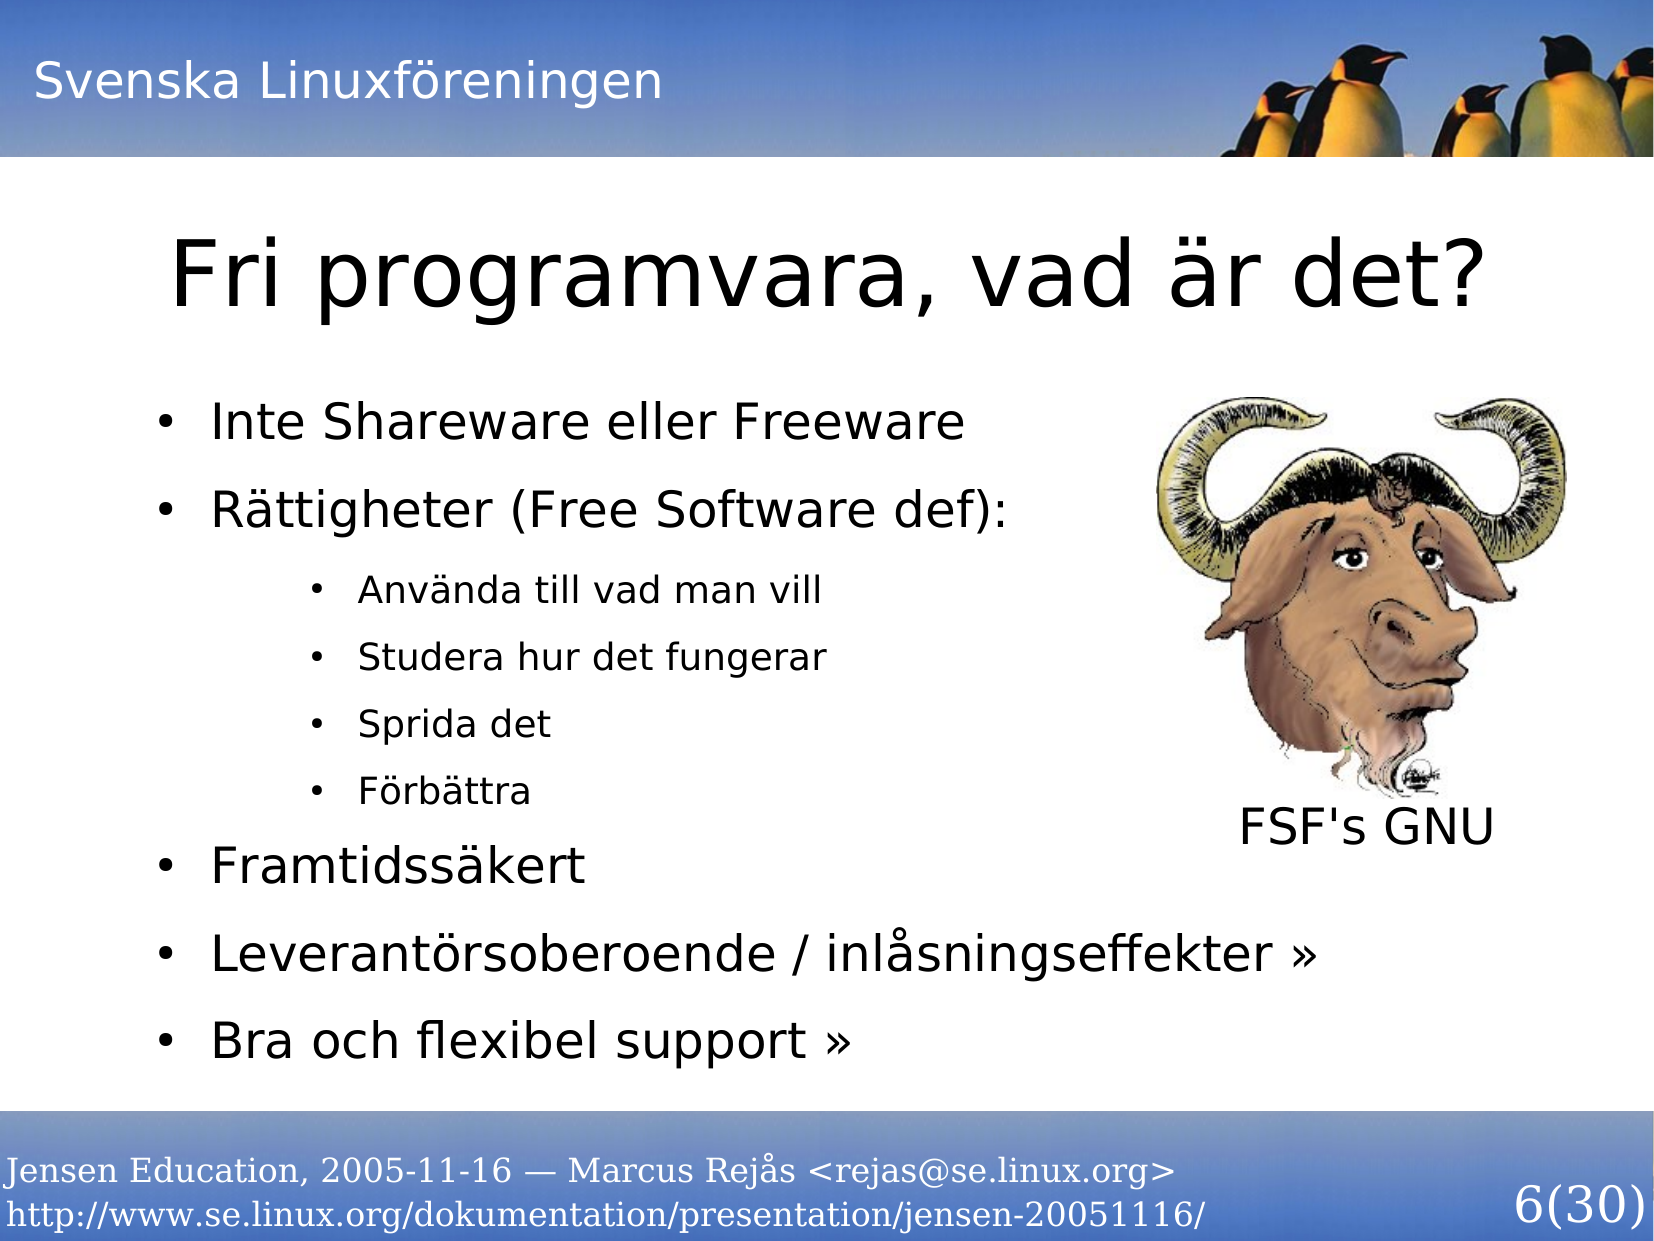

# Fri programvara, vad är det?
Inte Shareware eller Freeware
Rättigheter (Free Software def):
Använda till vad man vill
Studera hur det fungerar
Sprida det
Förbättra
Framtidssäkert
Leverantörsoberoende / inlåsningseffekter »
Bra och flexibel support »
FSF's GNU